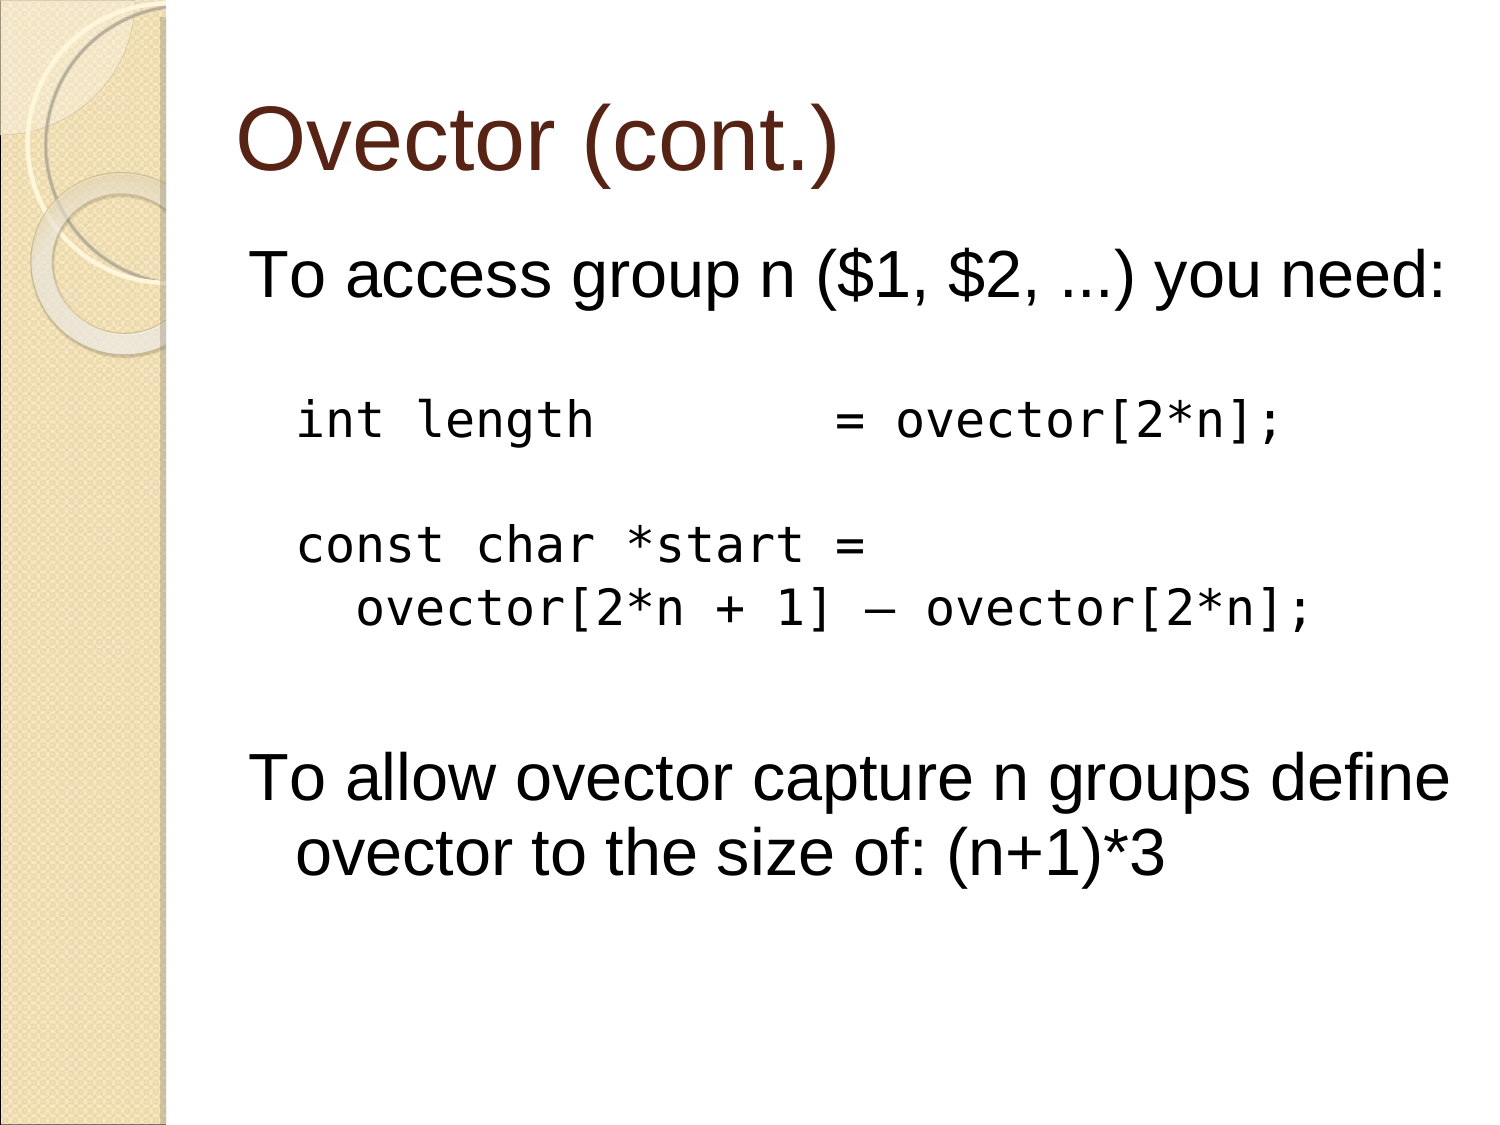

# Ovector (cont.)
To access group n ($1, $2, ...) you need:
int length = ovector[2*n];
const char *start =
 ovector[2*n + 1] – ovector[2*n];
To allow ovector capture n groups define ovector to the size of: (n+1)*3